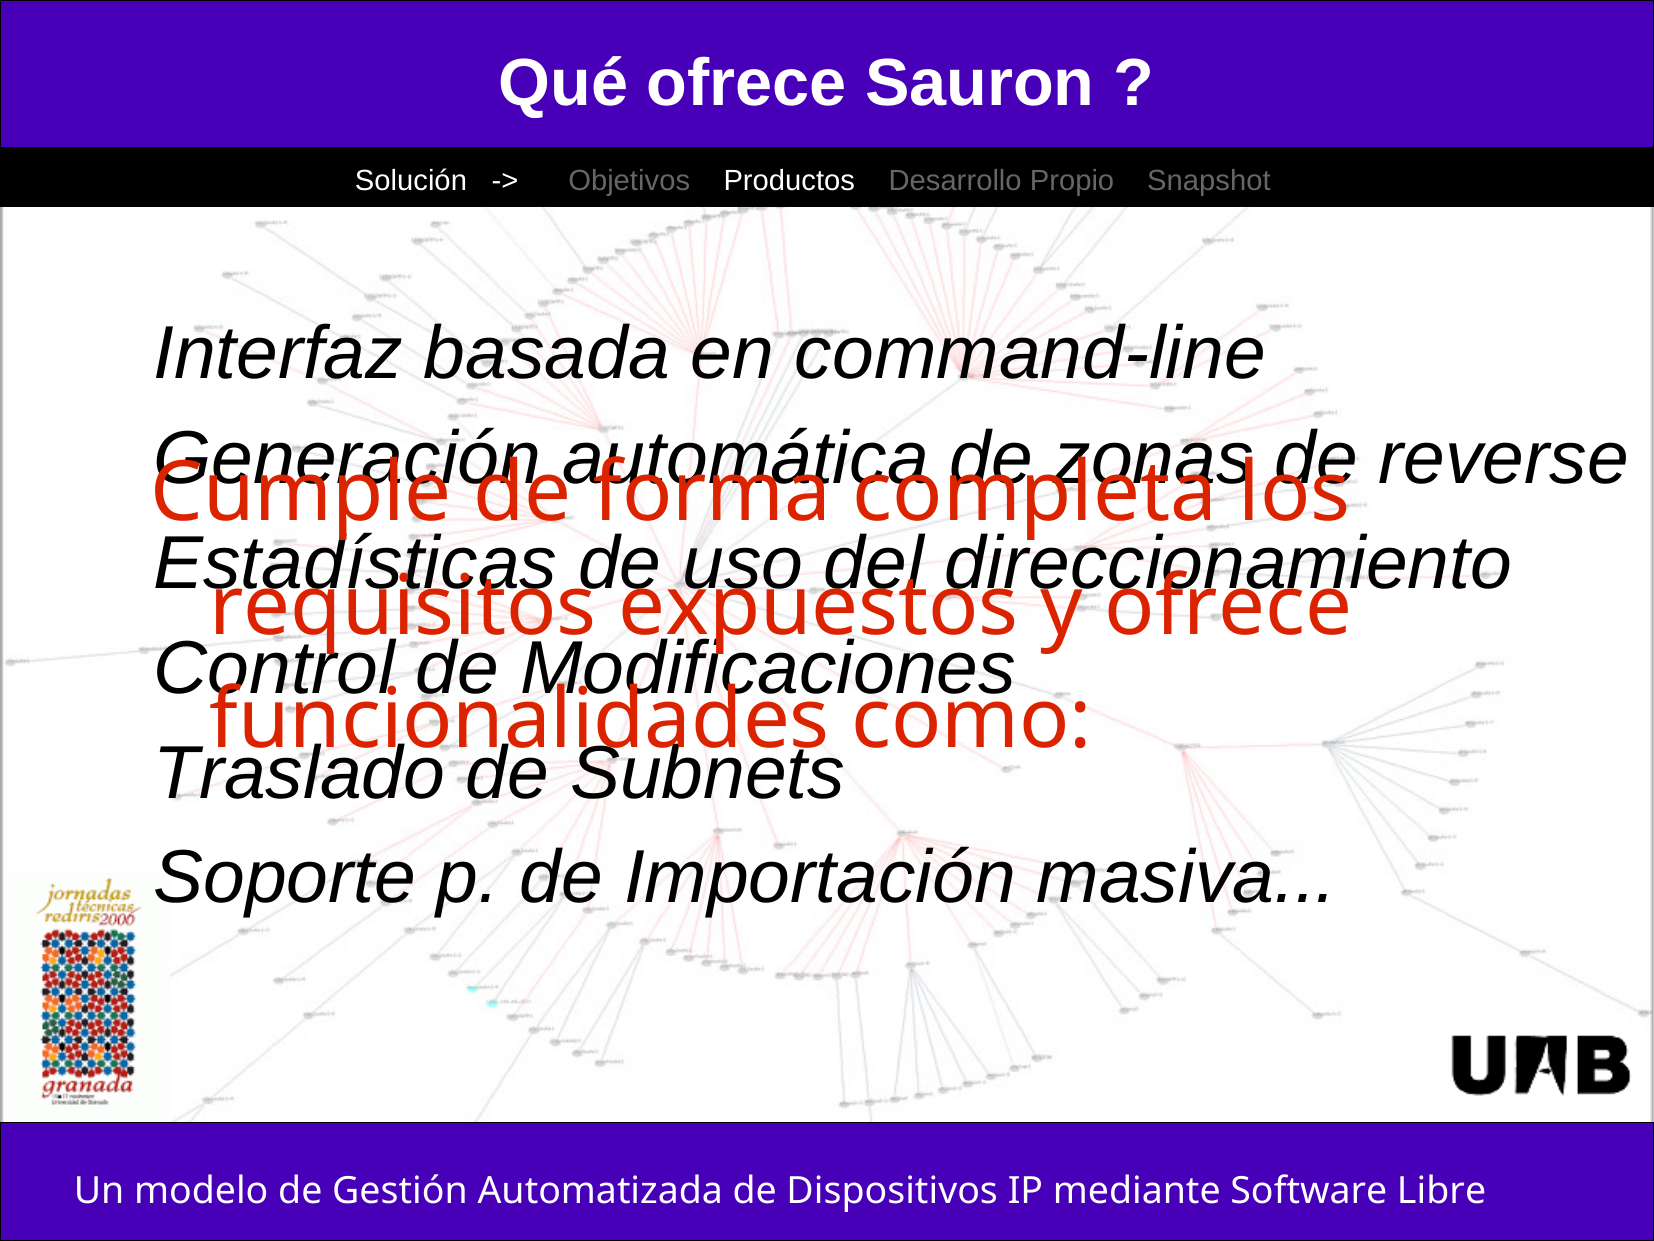

# Qué ofrece Sauron ?
 Solución -> Objetivos Productos Desarrollo Propio Snapshot
Interfaz basada en command-line
Generación automática de zonas de reverse
Estadísticas de uso del direccionamiento
Control de Modificaciones
Traslado de Subnets
Soporte p. de Importación masiva...
Cumple de forma completa los requisitos expuestos y ofrece funcionalidades como: